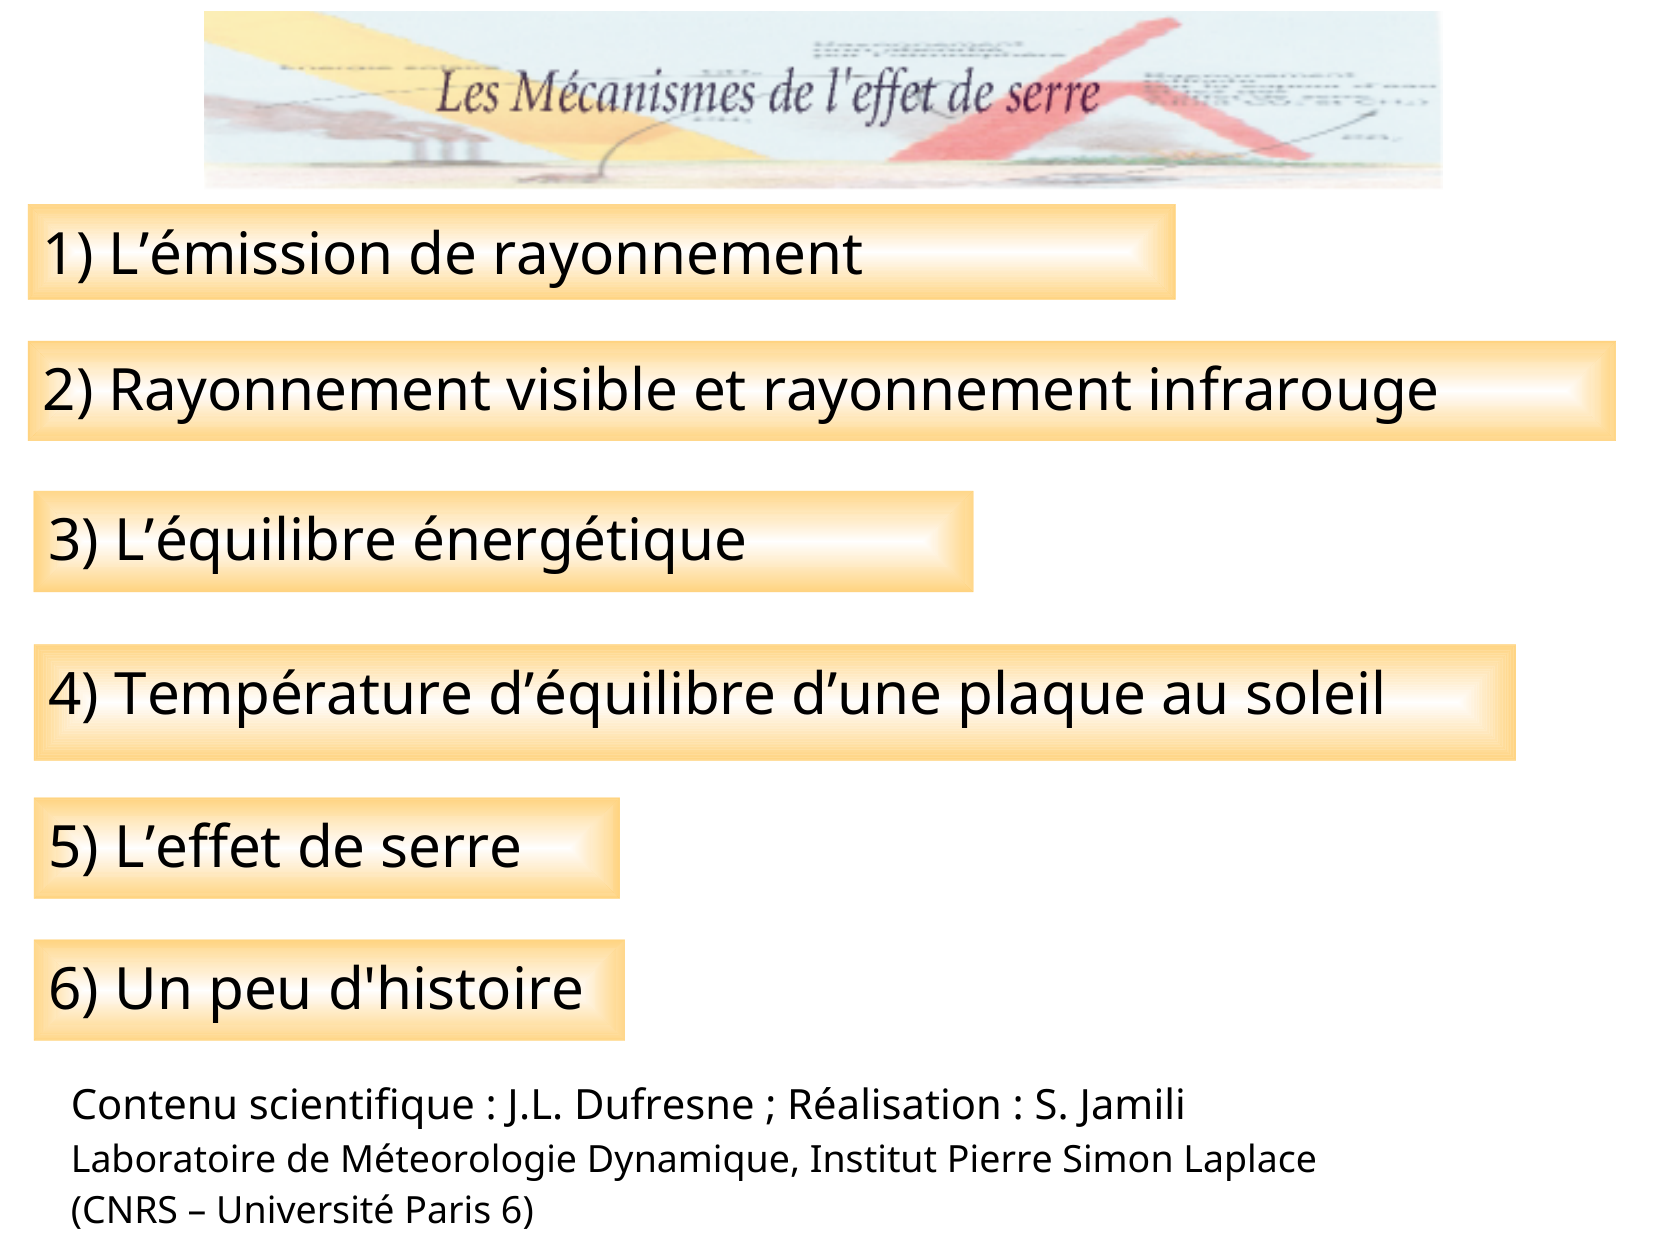

1) L’émission de rayonnement
2) Rayonnement visible et rayonnement infrarouge
3) L’équilibre énergétique
4) Température d’équilibre d’une plaque au soleil
5) L’effet de serre
6) Un peu d'histoire
Contenu scientifique : J.L. Dufresne ; Réalisation : S. Jamili
Laboratoire de Méteorologie Dynamique, Institut Pierre Simon Laplace
(CNRS – Université Paris 6)